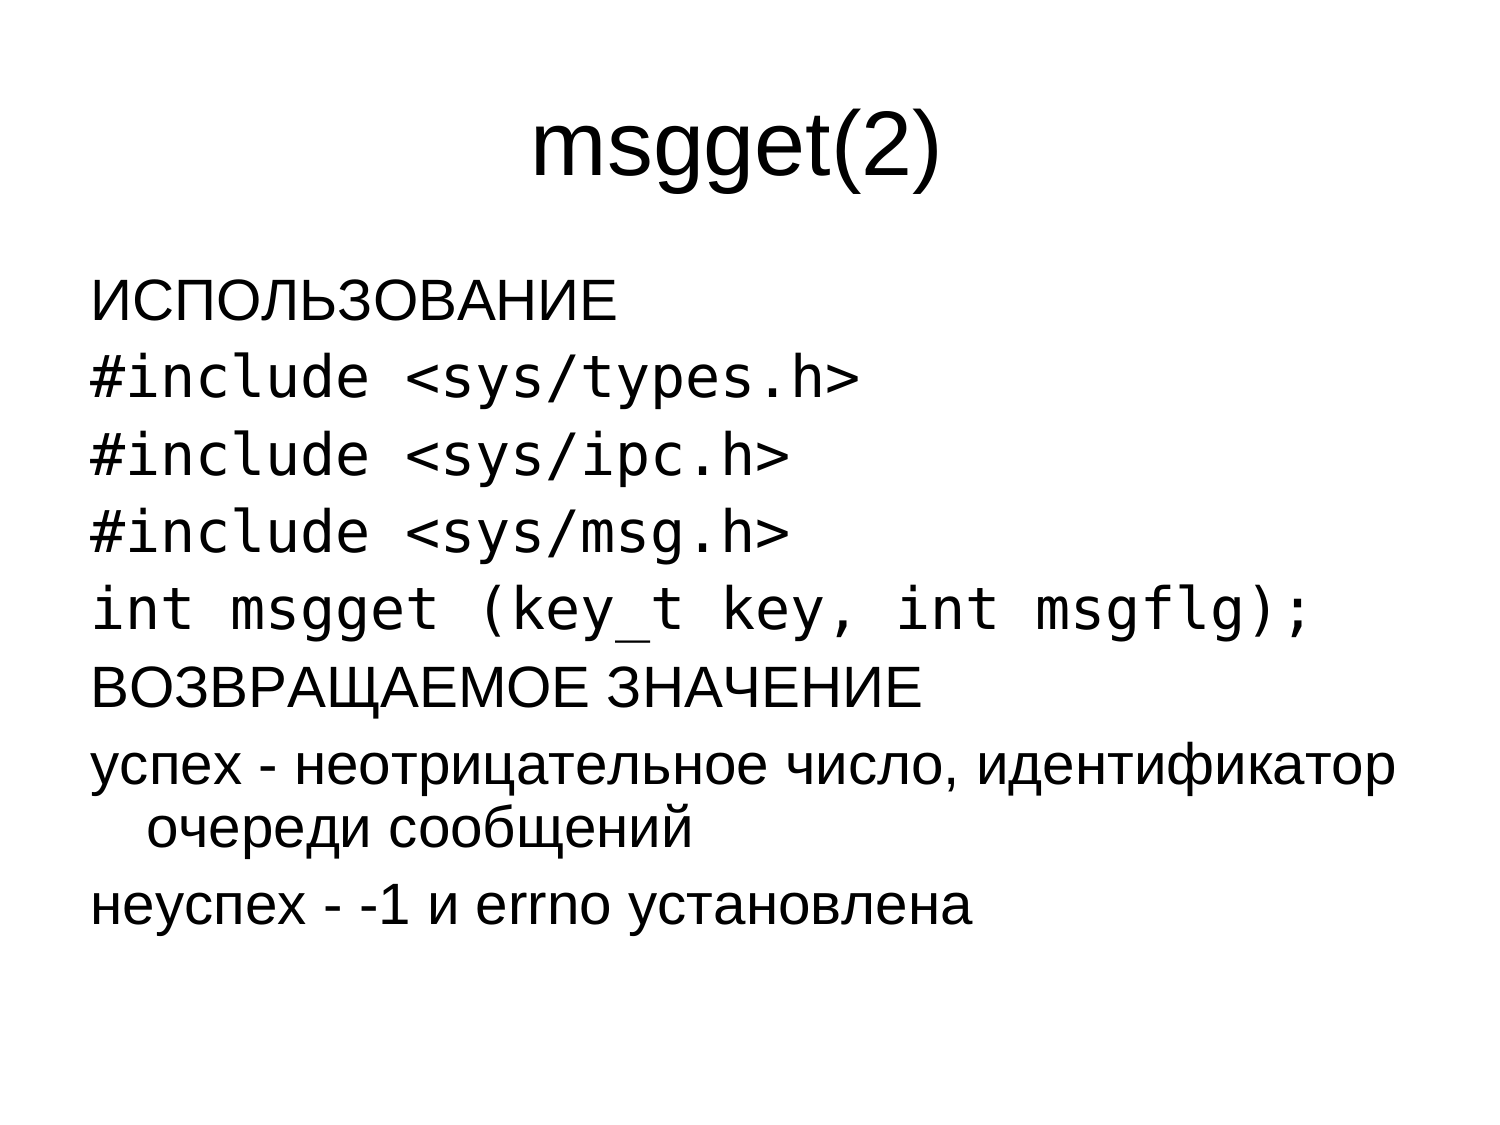

# msgget(2)
ИСПОЛЬЗОВАНИЕ
#include <sys/types.h>
#include <sys/ipc.h>
#include <sys/msg.h>
int msgget (key_t key, int msgflg);
ВОЗВРАЩАЕМОЕ ЗНАЧЕНИЕ
успех - неотрицательное число, идентификатор очереди сообщений
неуспех - -1 и errno установлена